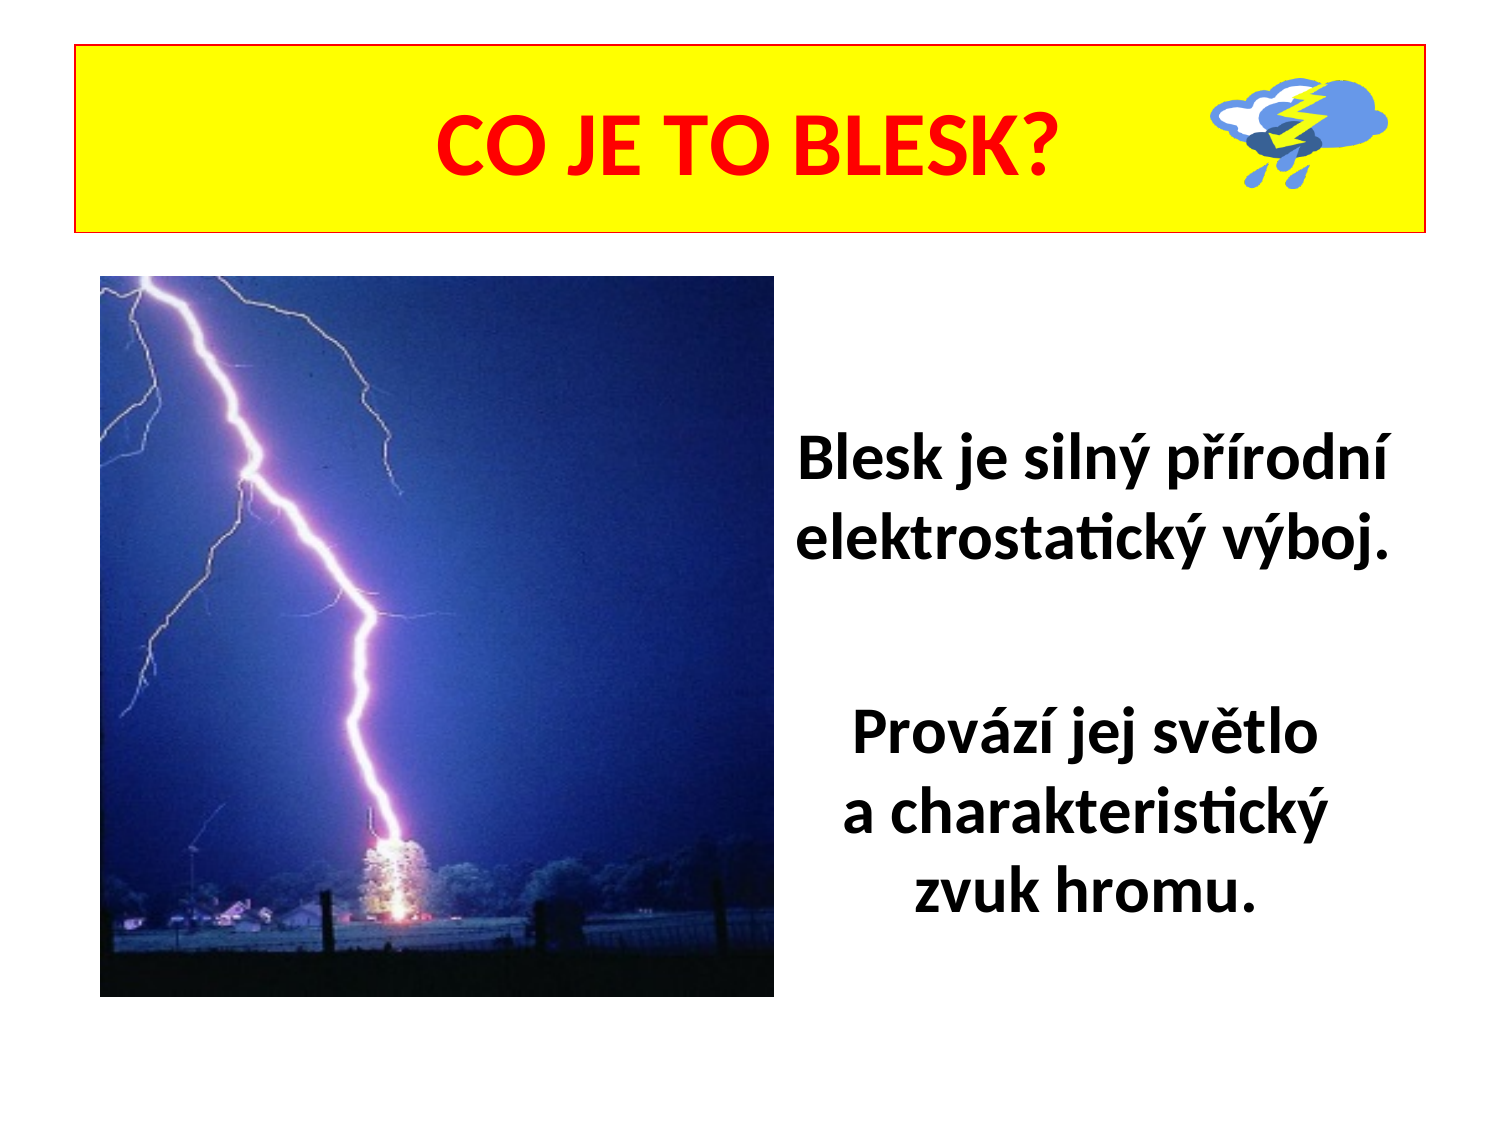

# CO JE TO BLESK?
Blesk je silný přírodní elektrostatický výboj.
Provází jej světlo
a charakteristický
zvuk hromu.